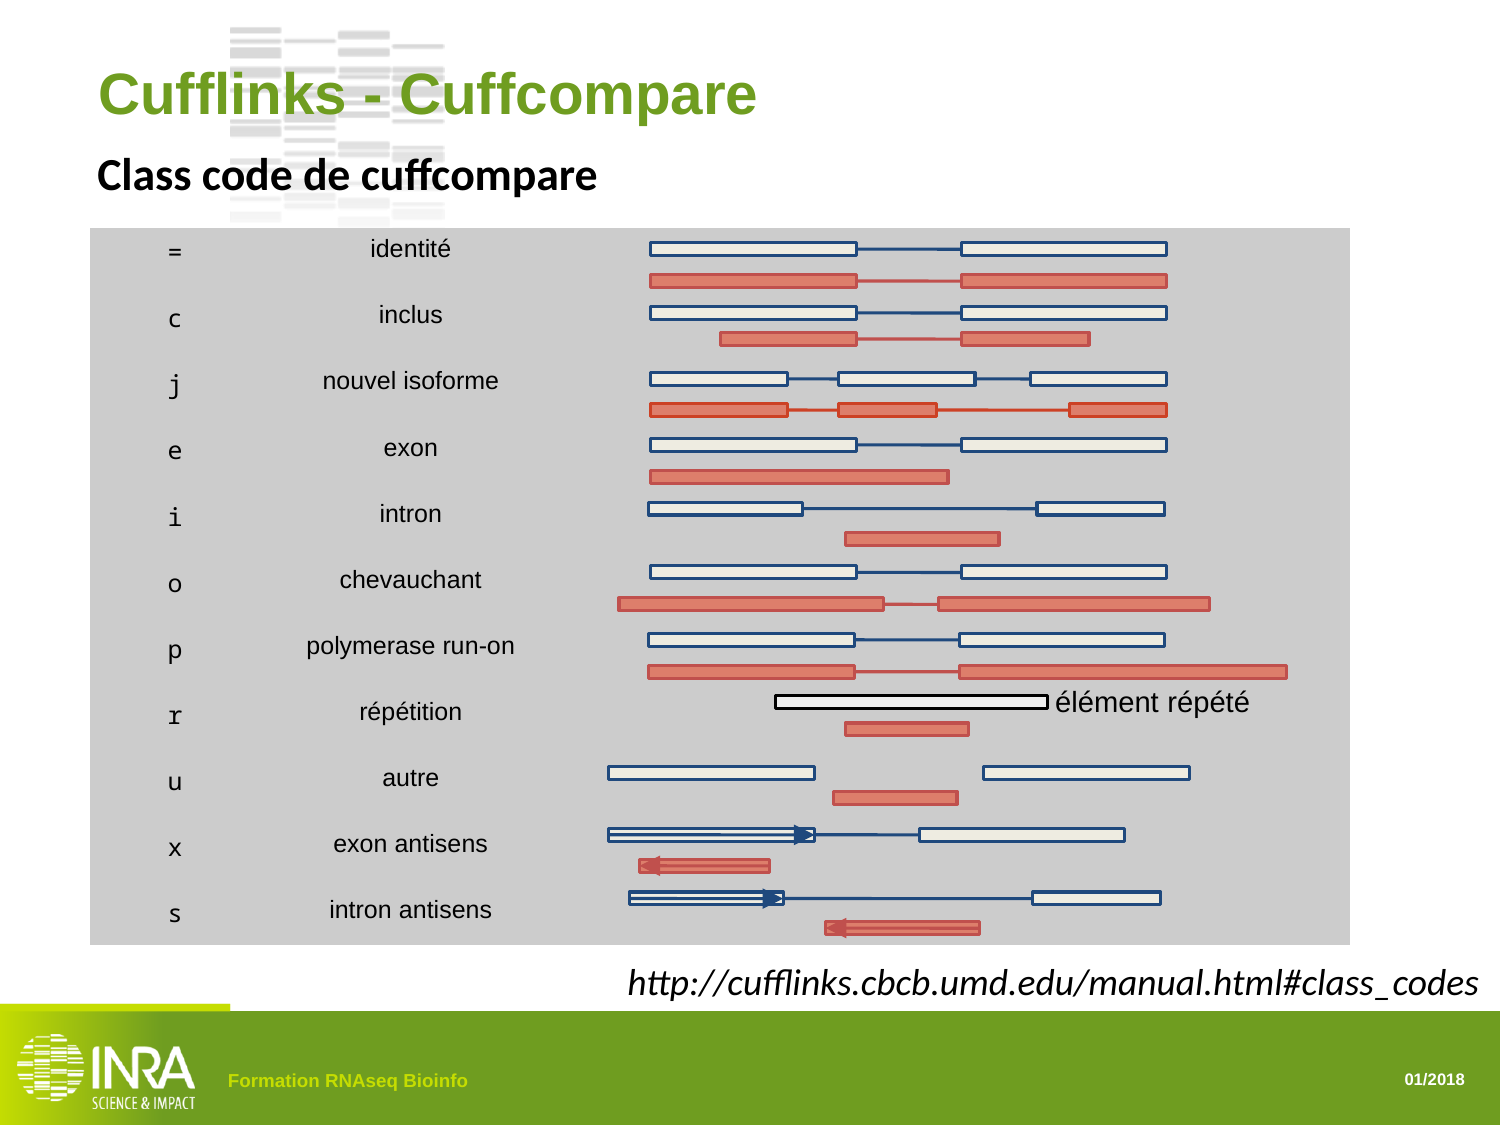

Cufflinks - Cuffcompare
Class code de cuffcompare
| = | identité | |
| --- | --- | --- |
| c | inclus | |
| j | nouvel isoforme | |
| e | exon | |
| i | intron | |
| o | chevauchant | |
| p | polymerase run-on | |
| r | répétition | |
| u | autre | |
| x | exon antisens | |
| s | intron antisens | |
élément répété
http://cufflinks.cbcb.umd.edu/manual.html#class_codes